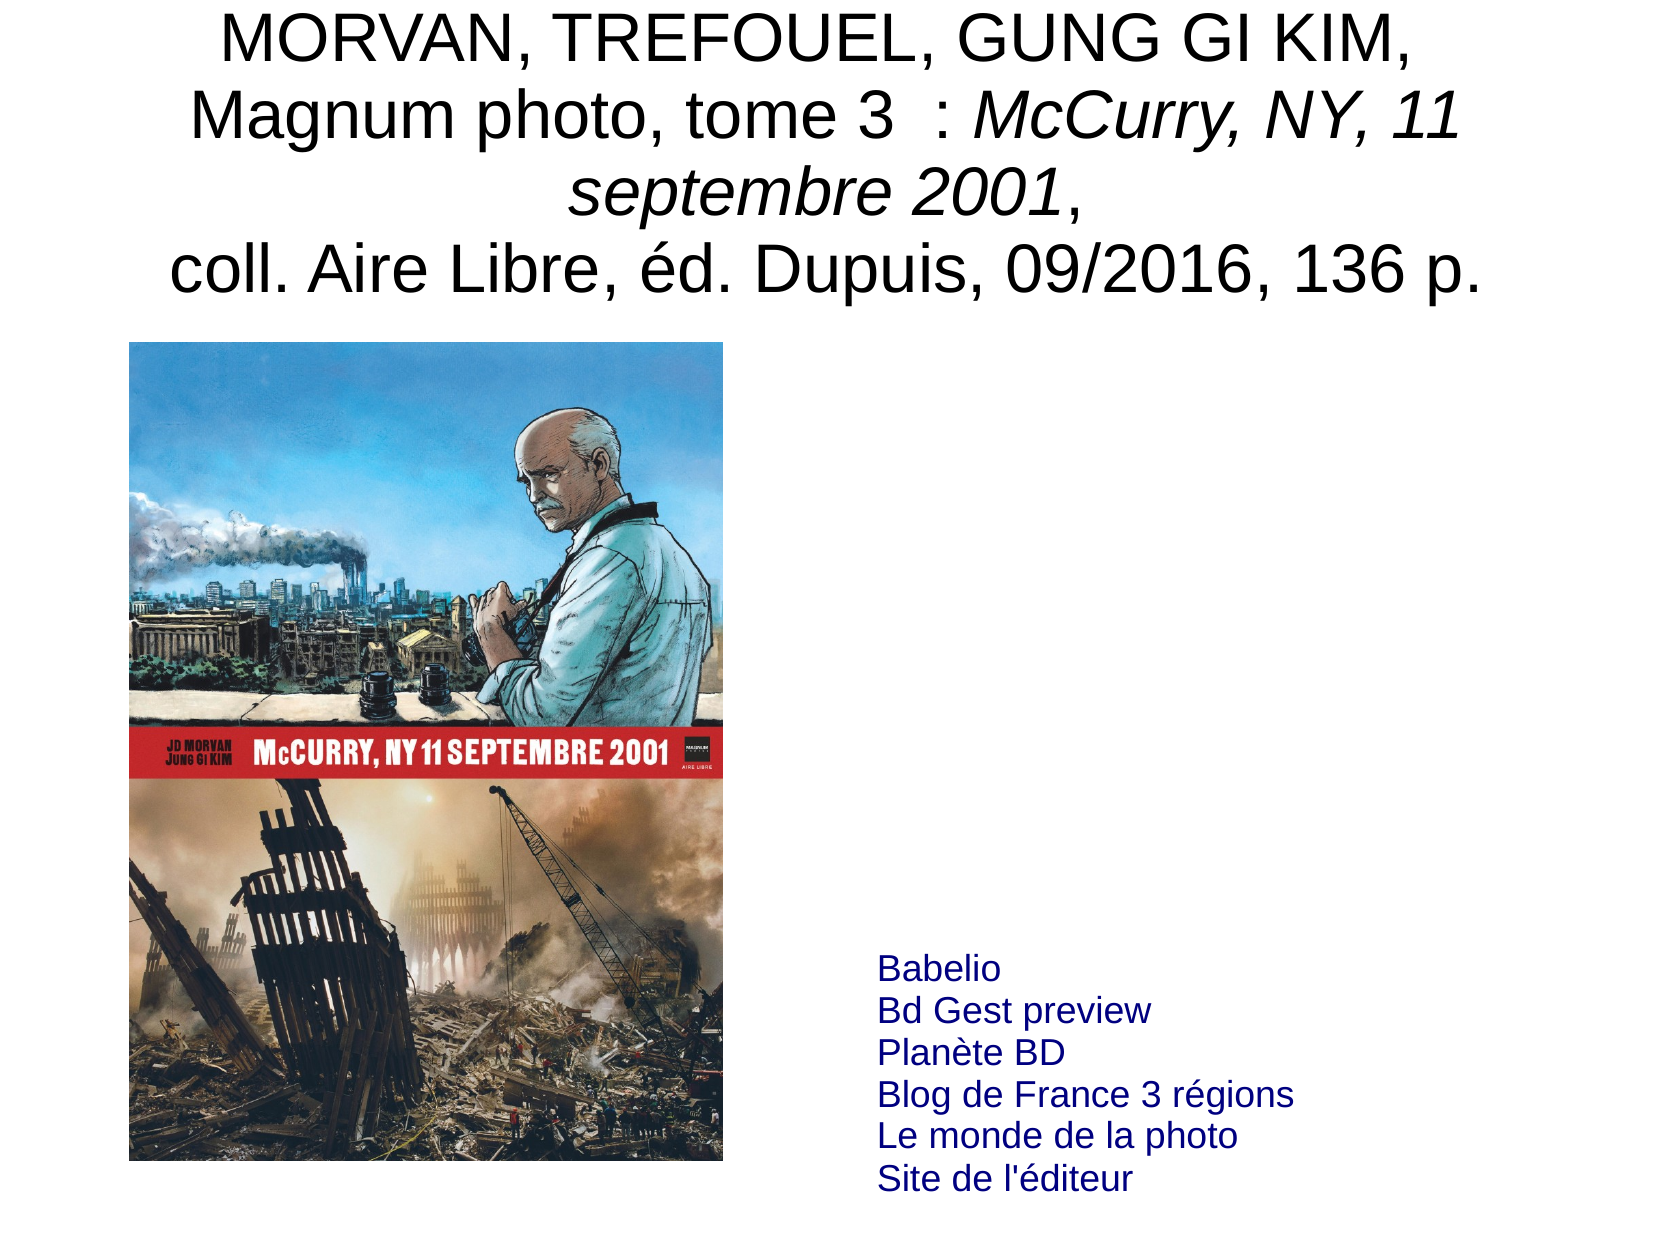

# MORVAN, TREFOUEL, GUNG GI KIM, Magnum photo, tome 3  : McCurry, NY, 11 septembre 2001, coll. Aire Libre, éd. Dupuis, 09/2016, 136 p.
Babelio
Bd Gest preview
Planète BD
Blog de France 3 régions
Le monde de la photo
Site de l'éditeur